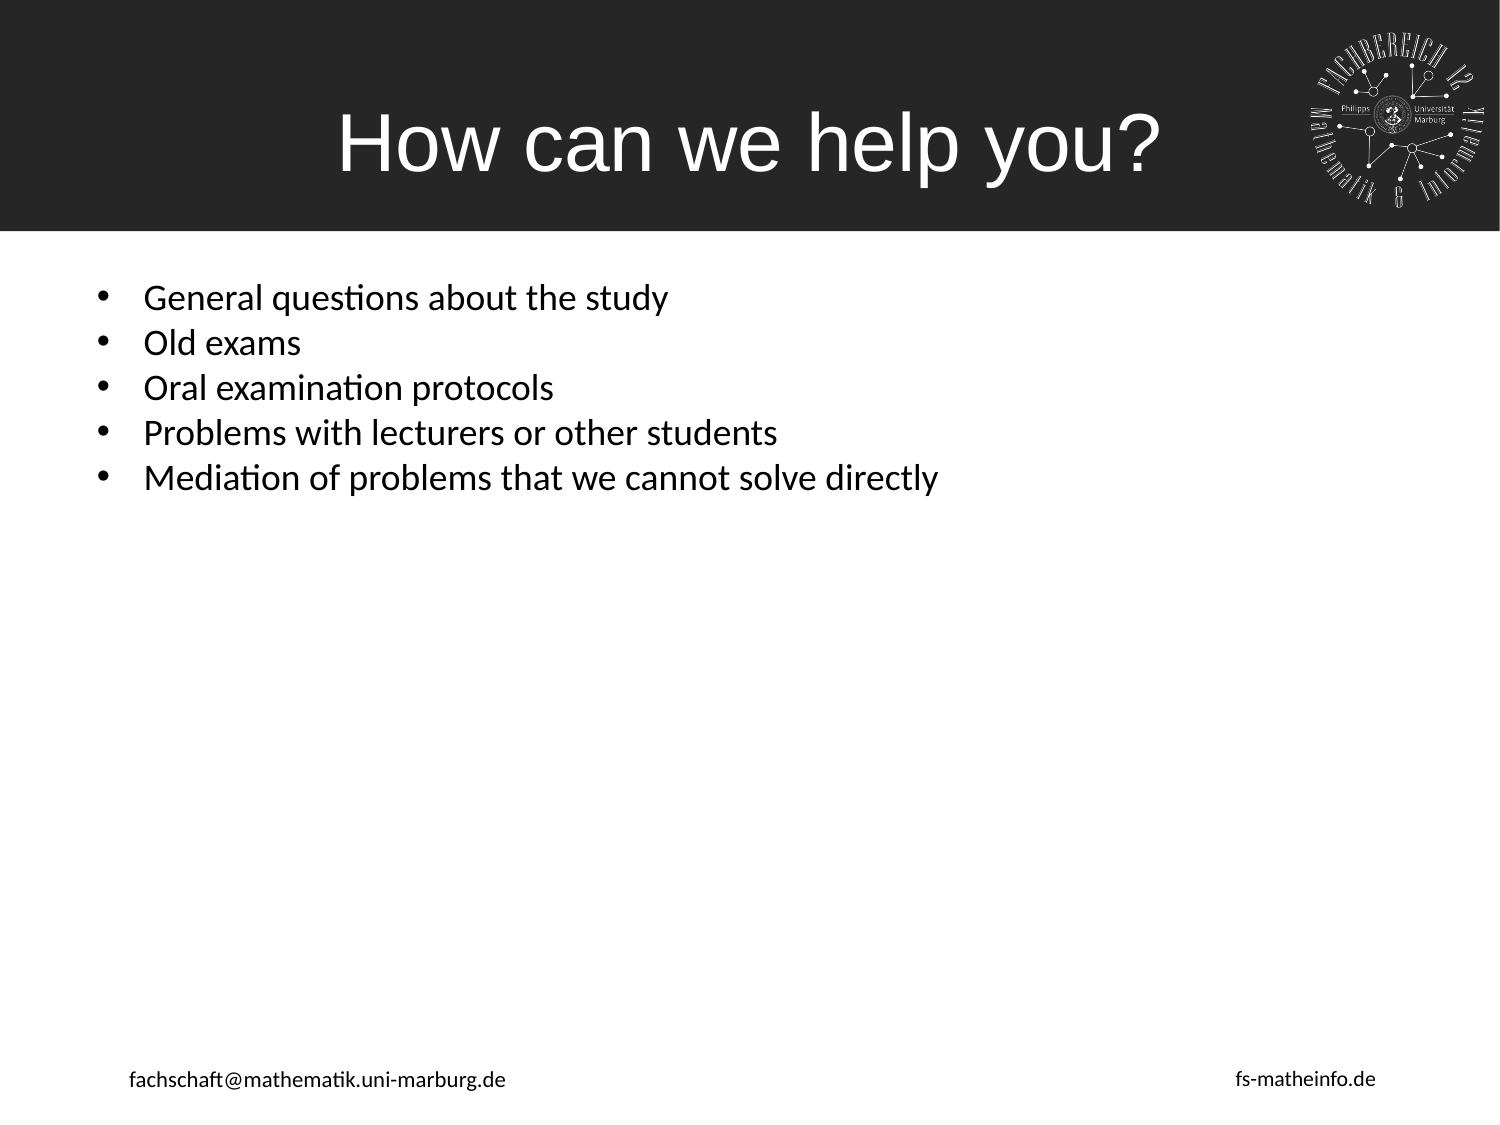

How can we help you?
General questions about the study
Old exams
Oral examination protocols
Problems with lecturers or other students
Mediation of problems that we cannot solve directly
fachschaft@mathematik.uni-marburg.de
fs-matheinfo.de